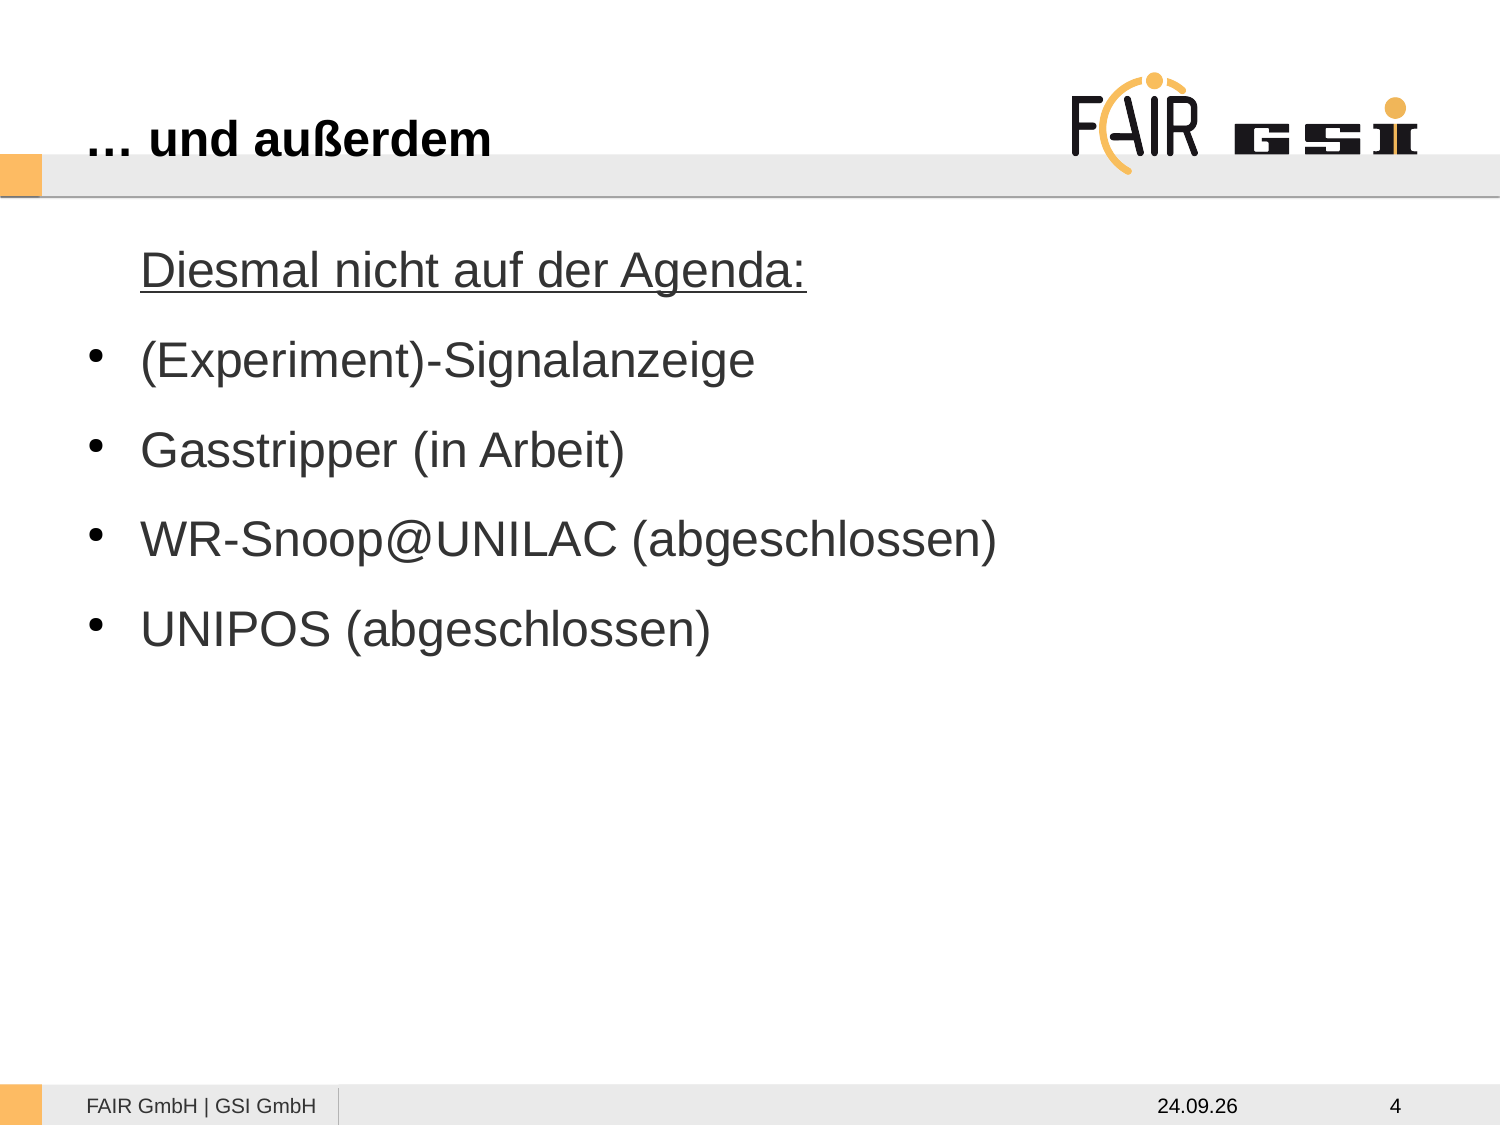

# … und außerdem
Diesmal nicht auf der Agenda:
(Experiment)-Signalanzeige
Gasstripper (in Arbeit)
WR-Snoop@UNILAC (abgeschlossen)
UNIPOS (abgeschlossen)